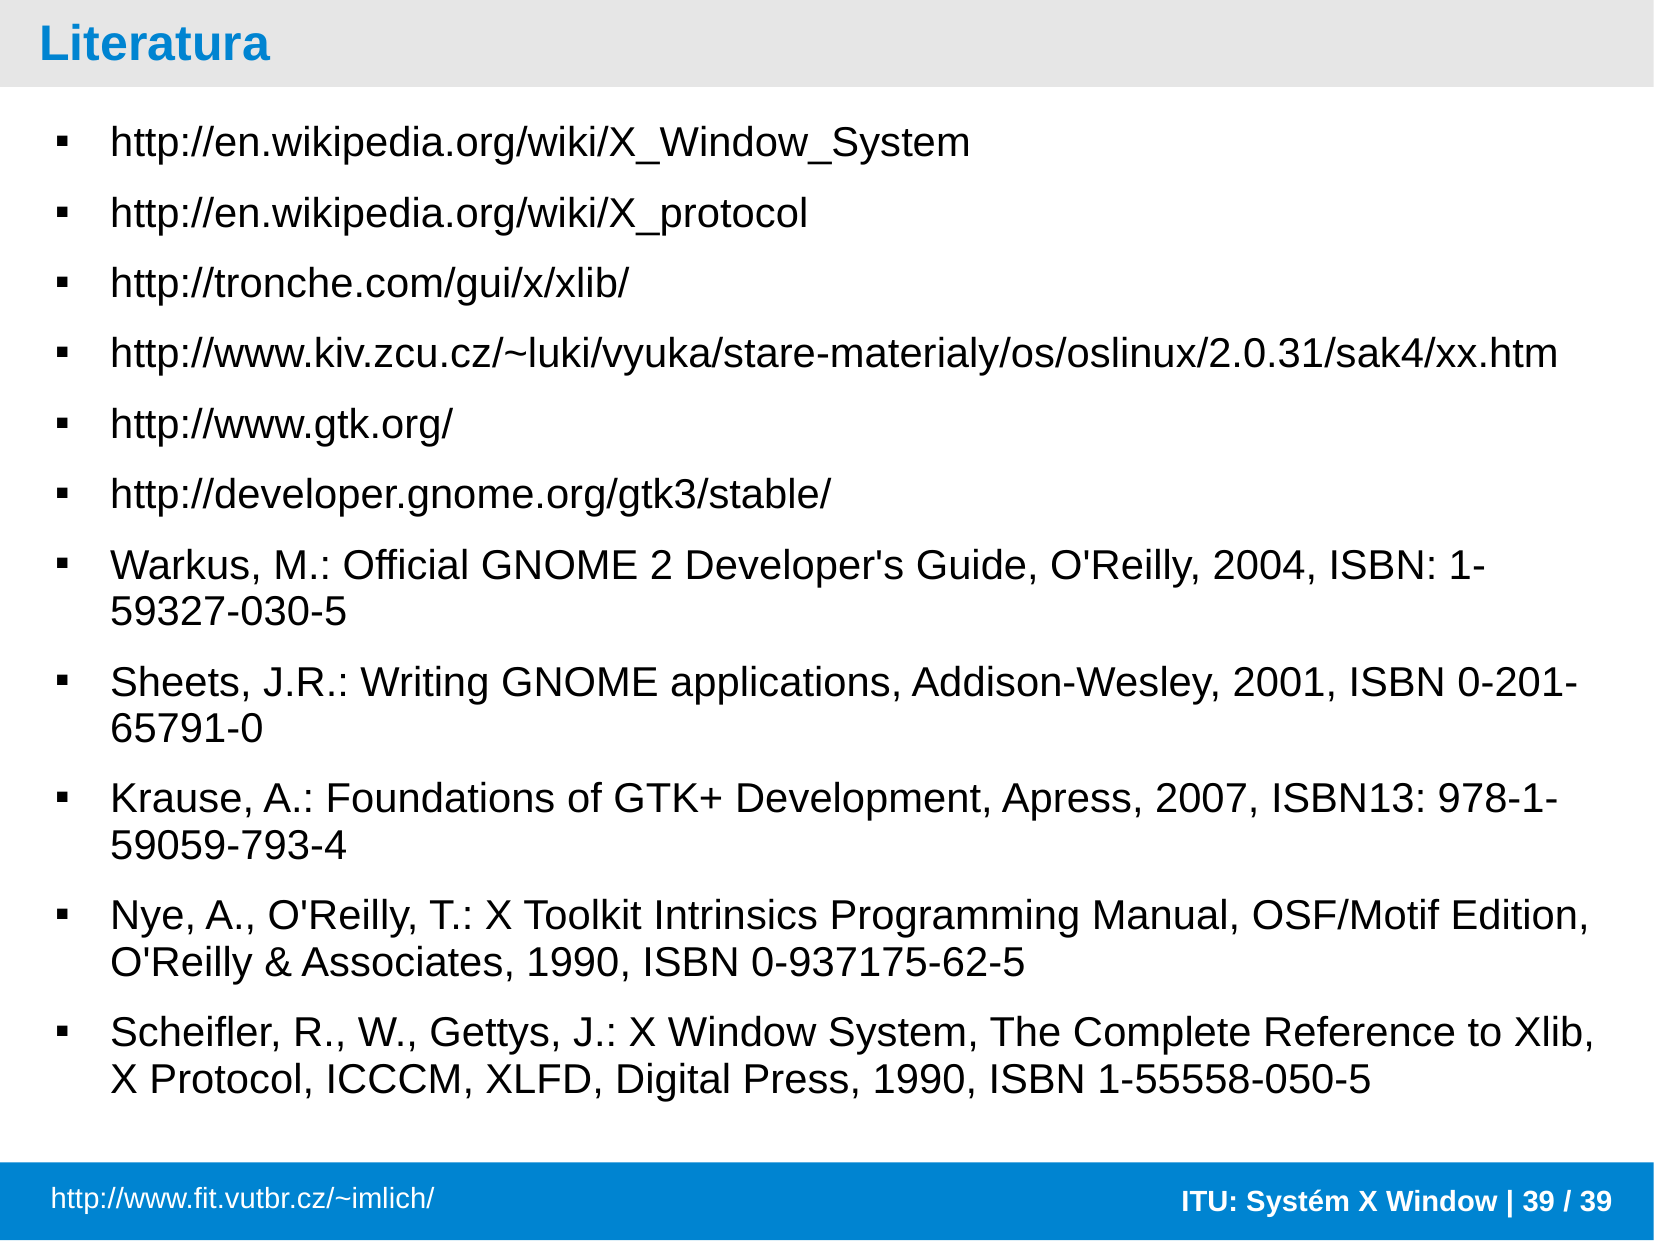

# Literatura
http://en.wikipedia.org/wiki/X_Window_System
http://en.wikipedia.org/wiki/X_protocol
http://tronche.com/gui/x/xlib/
http://www.kiv.zcu.cz/~luki/vyuka/stare-materialy/os/oslinux/2.0.31/sak4/xx.htm
http://www.gtk.org/
http://developer.gnome.org/gtk3/stable/
Warkus, M.: Official GNOME 2 Developer's Guide, O'Reilly, 2004, ISBN: 1-59327-030-5
Sheets, J.R.: Writing GNOME applications, Addison-Wesley, 2001, ISBN 0-201-65791-0
Krause, A.: Foundations of GTK+ Development, Apress, 2007, ISBN13: 978-1-59059-793-4
Nye, A., O'Reilly, T.: X Toolkit Intrinsics Programming Manual, OSF/Motif Edition, O'Reilly & Associates, 1990, ISBN 0-937175-62-5
Scheifler, R., W., Gettys, J.: X Window System, The Complete Reference to Xlib, X Protocol, ICCCM, XLFD, Digital Press, 1990, ISBN 1-55558-050-5